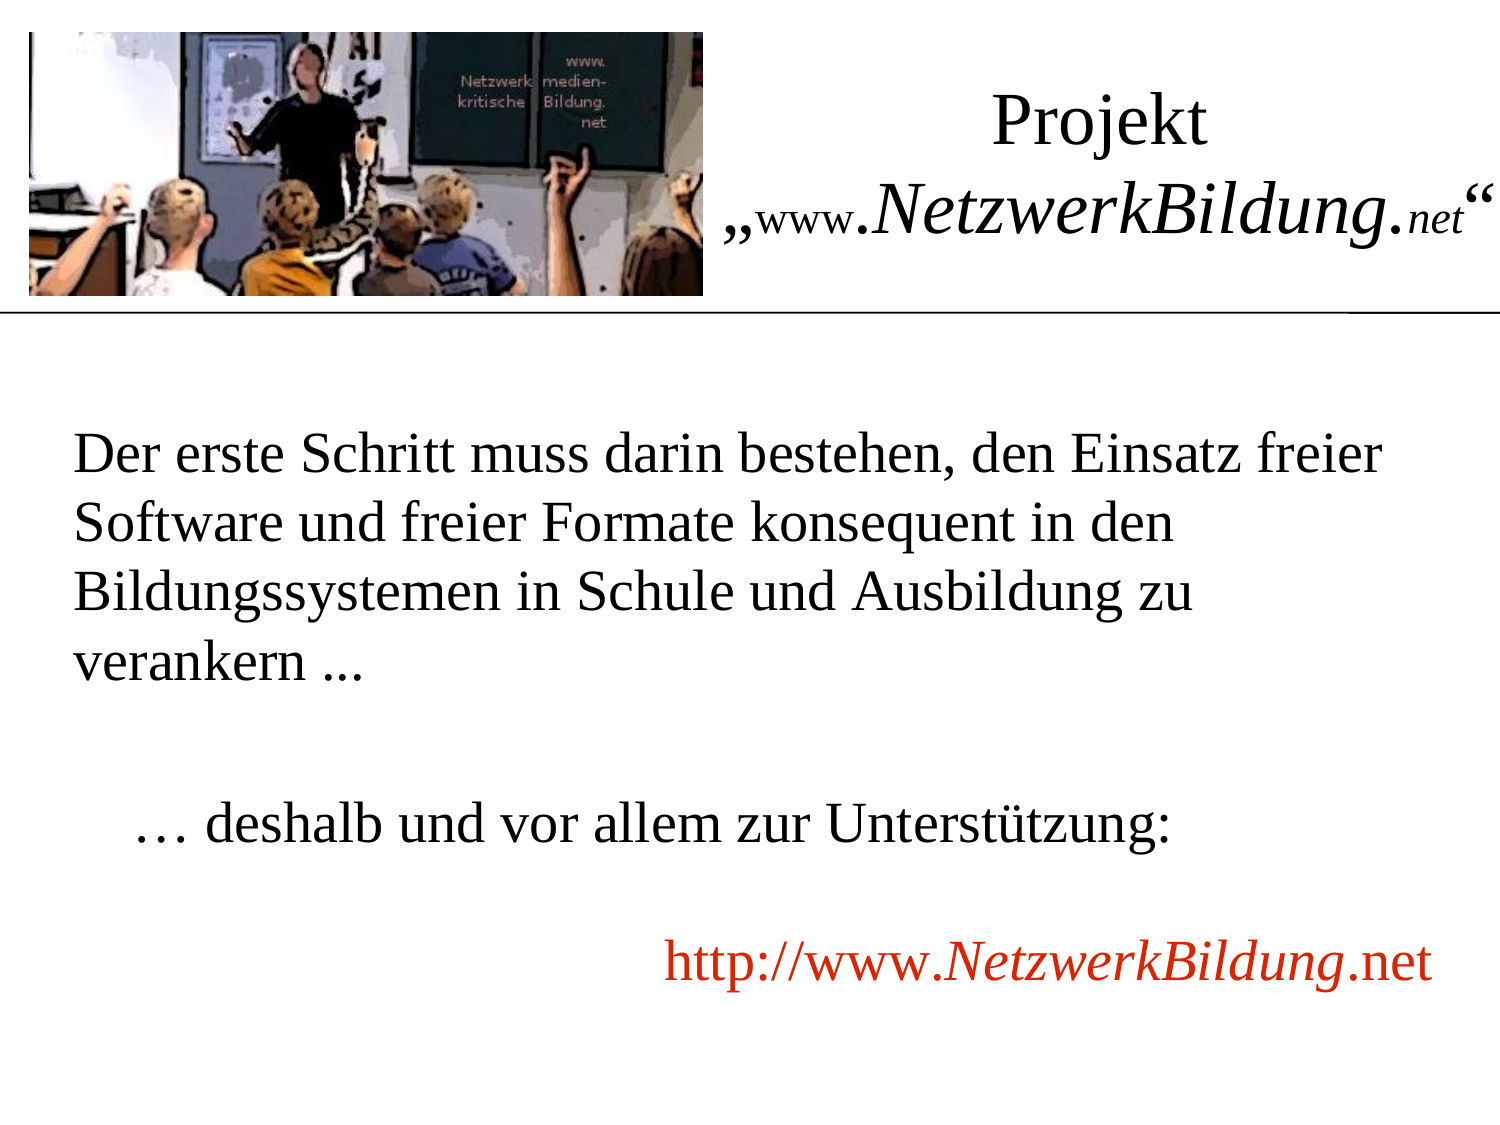

Projekt
„www.NetzwerkBildung.net“
Der erste Schritt muss darin bestehen, den Einsatz freier Software und freier Formate konsequent in den Bildungssystemen in Schule und Ausbildung zu verankern ...
… deshalb und vor allem zur Unterstützung:
http://www.NetzwerkBildung.net